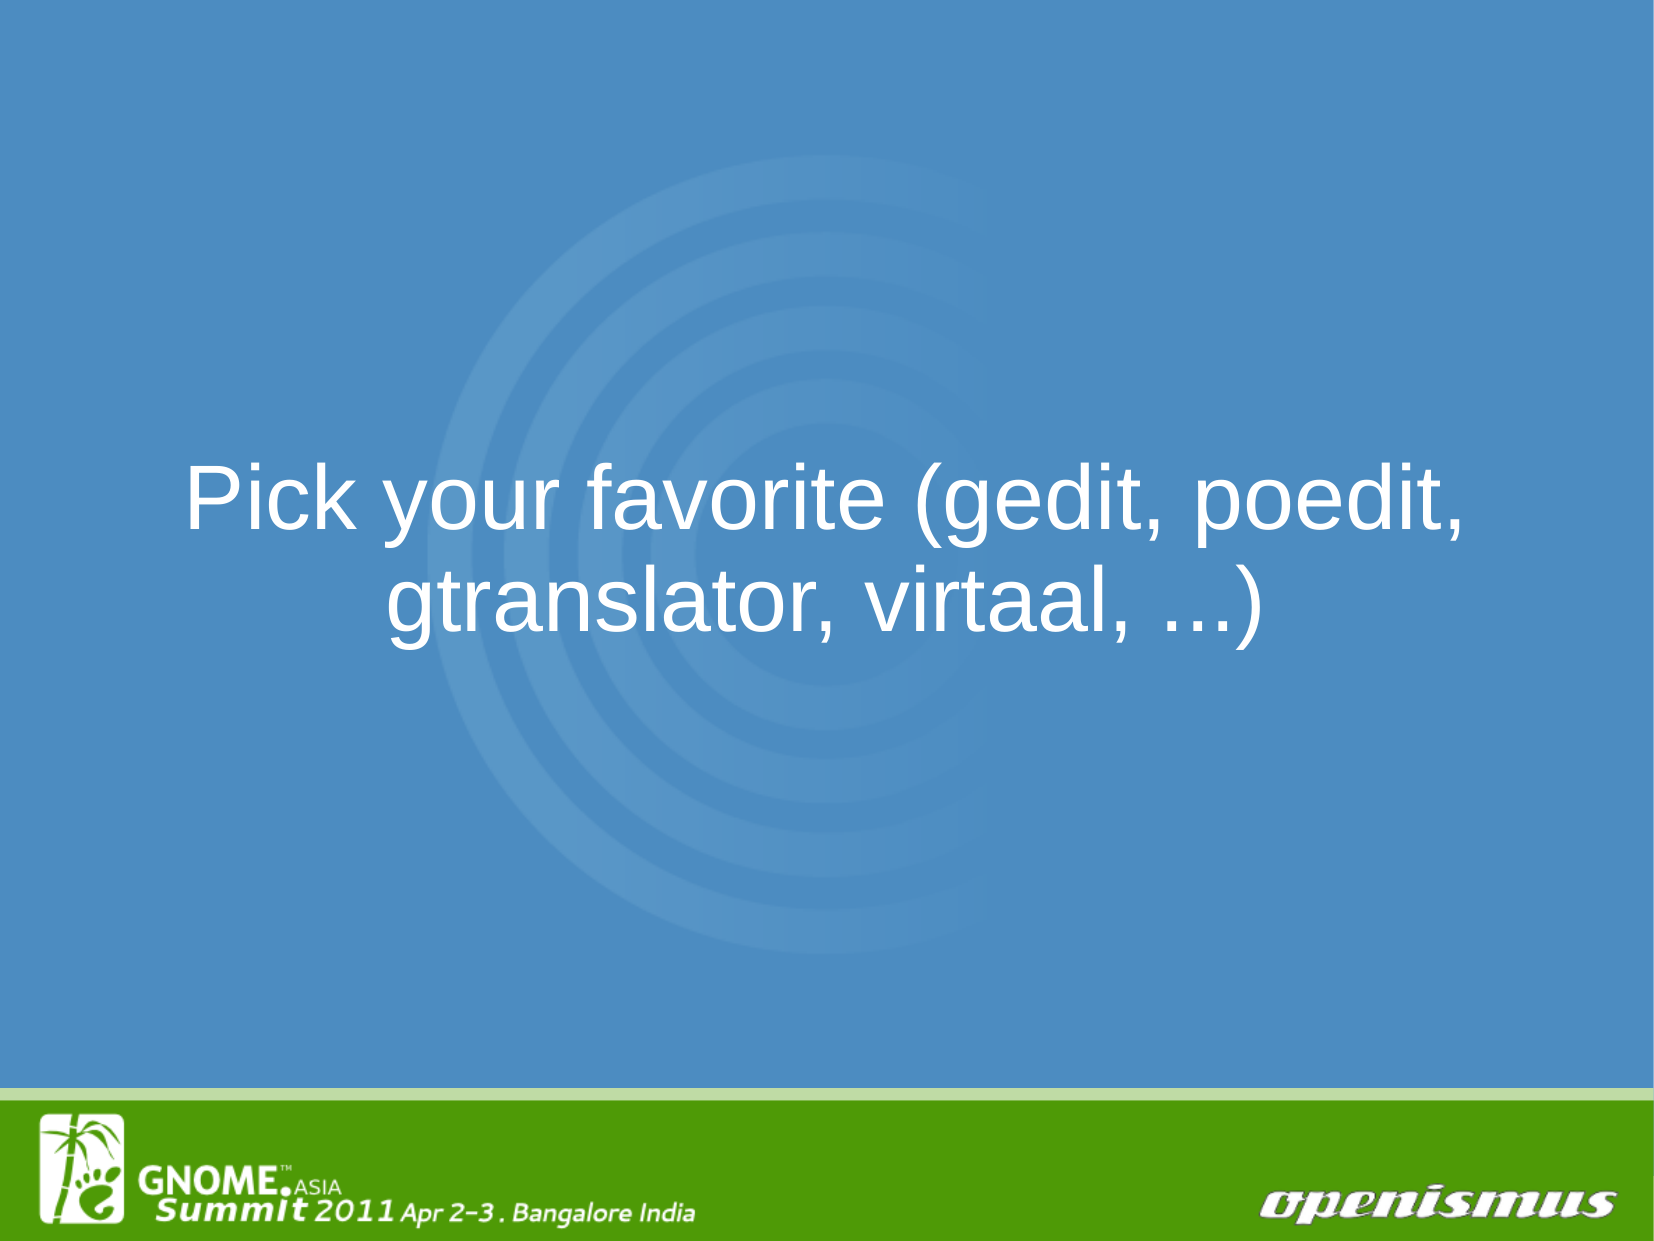

# Pick your favorite (gedit, poedit, gtranslator, virtaal, ...)